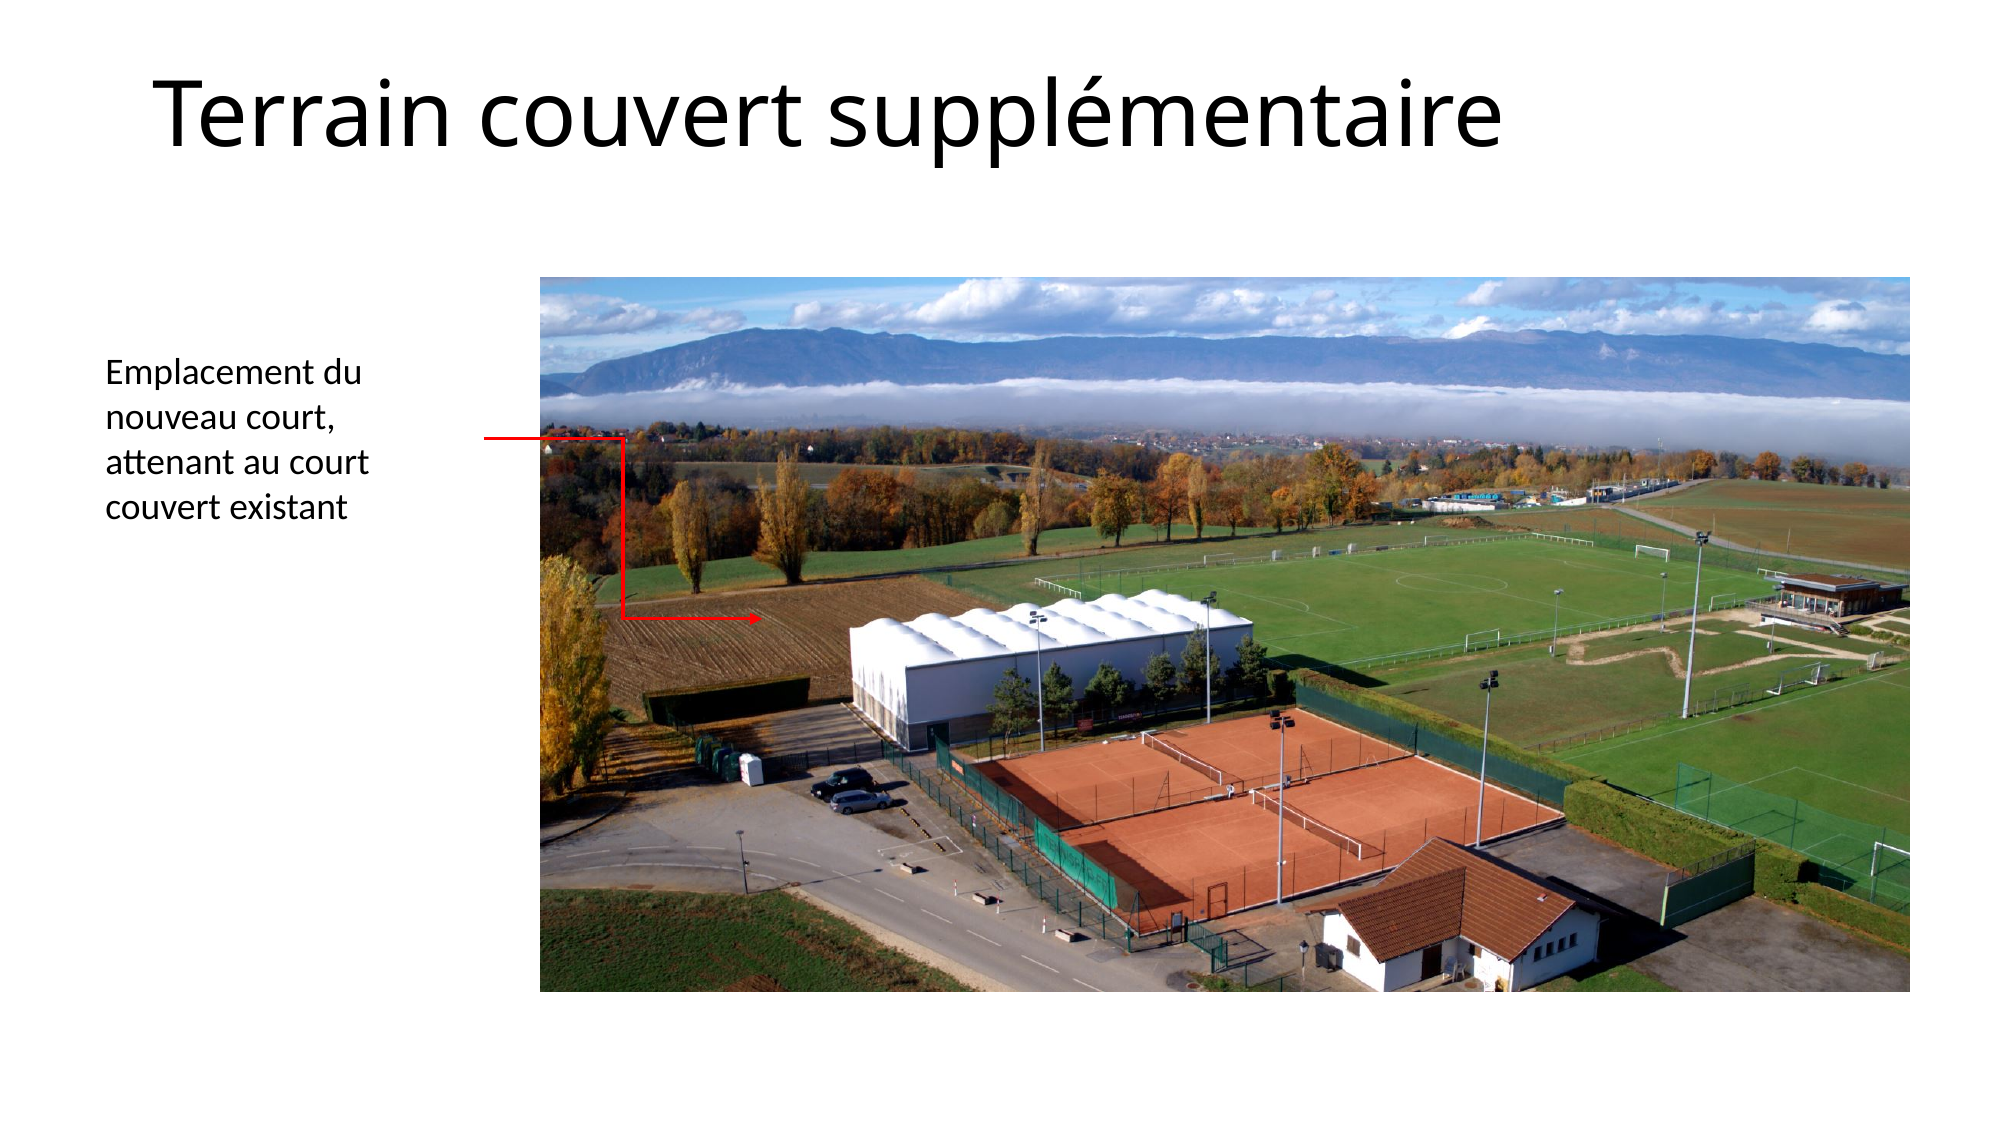

# Terrain couvert supplémentaire
Emplacement du nouveau court, attenant au court couvert existant